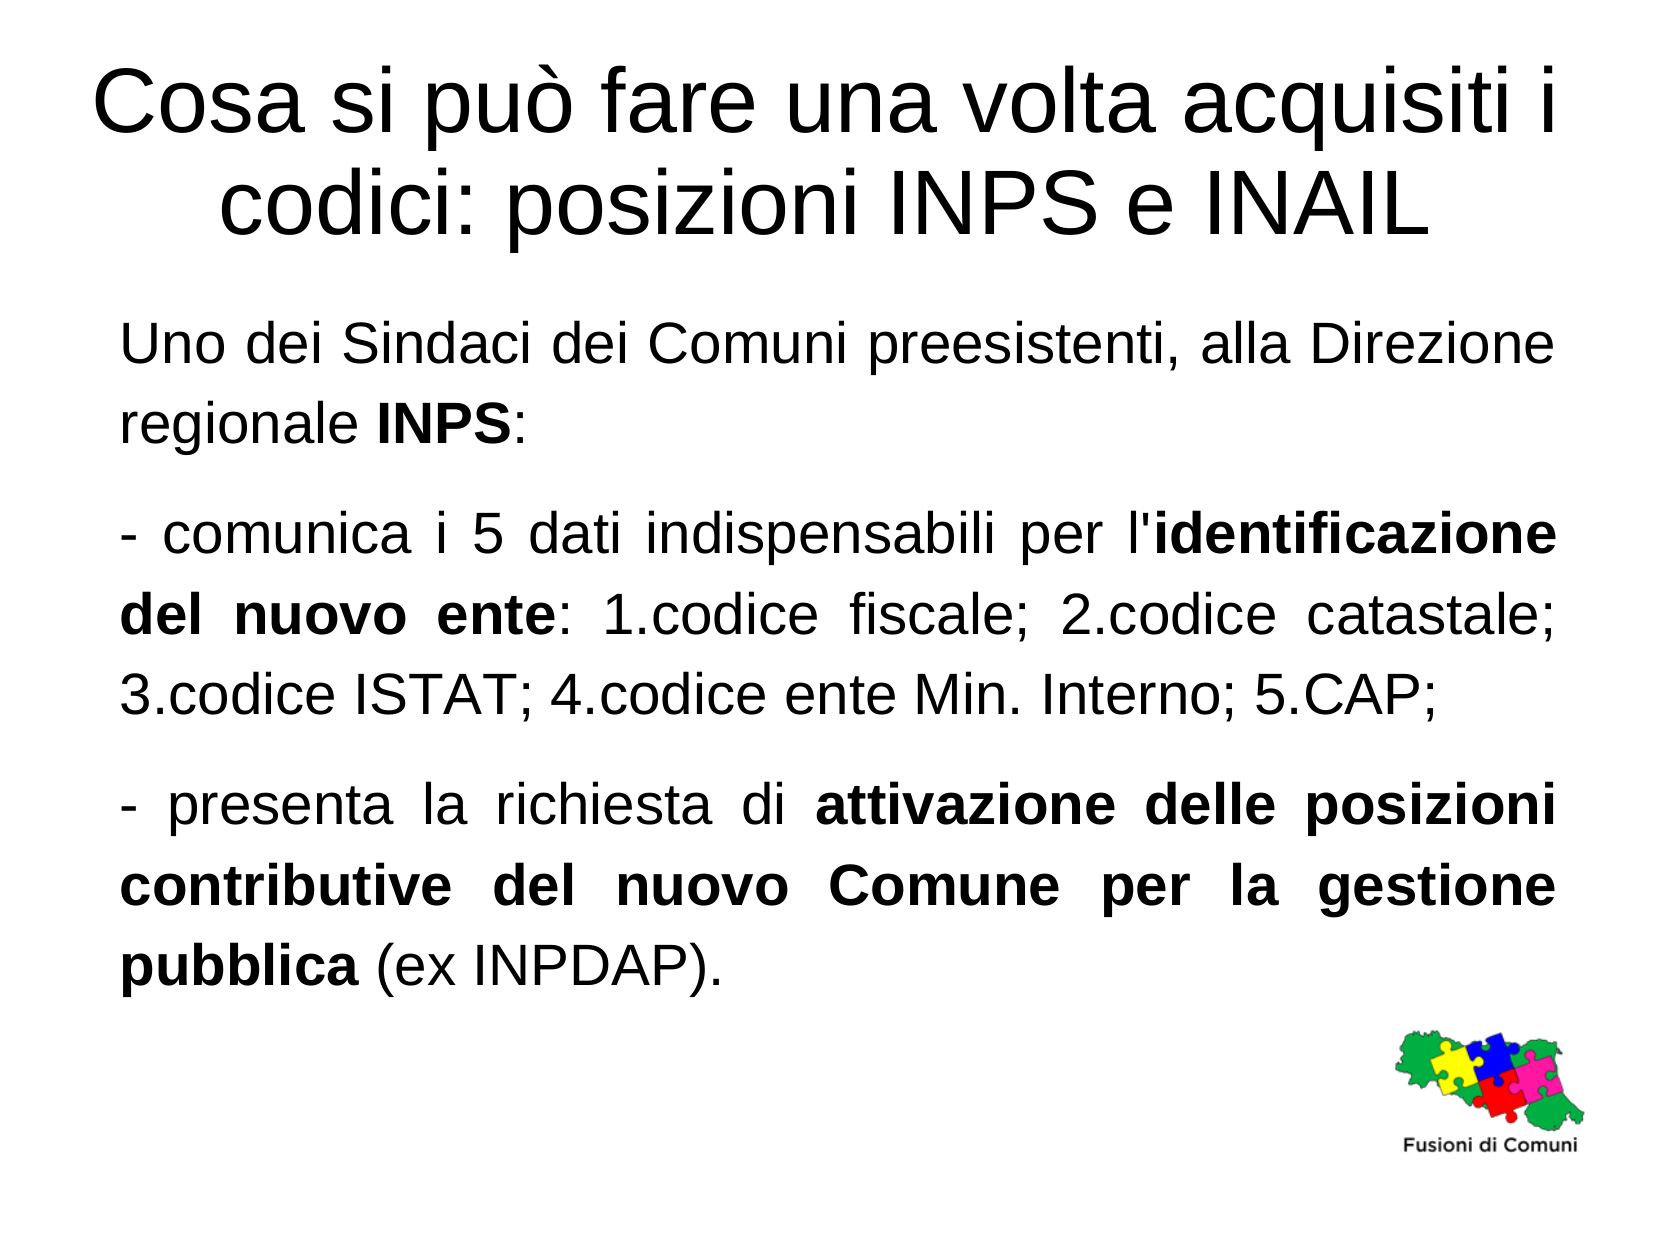

# Cosa si può fare una volta acquisiti i codici: posizioni INPS e INAIL
Uno dei Sindaci dei Comuni preesistenti, alla Direzione regionale INPS:
- comunica i 5 dati indispensabili per l'identificazione del nuovo ente: 1.codice fiscale; 2.codice catastale; 3.codice ISTAT; 4.codice ente Min. Interno; 5.CAP;
- presenta la richiesta di attivazione delle posizioni contributive del nuovo Comune per la gestione pubblica (ex INPDAP).